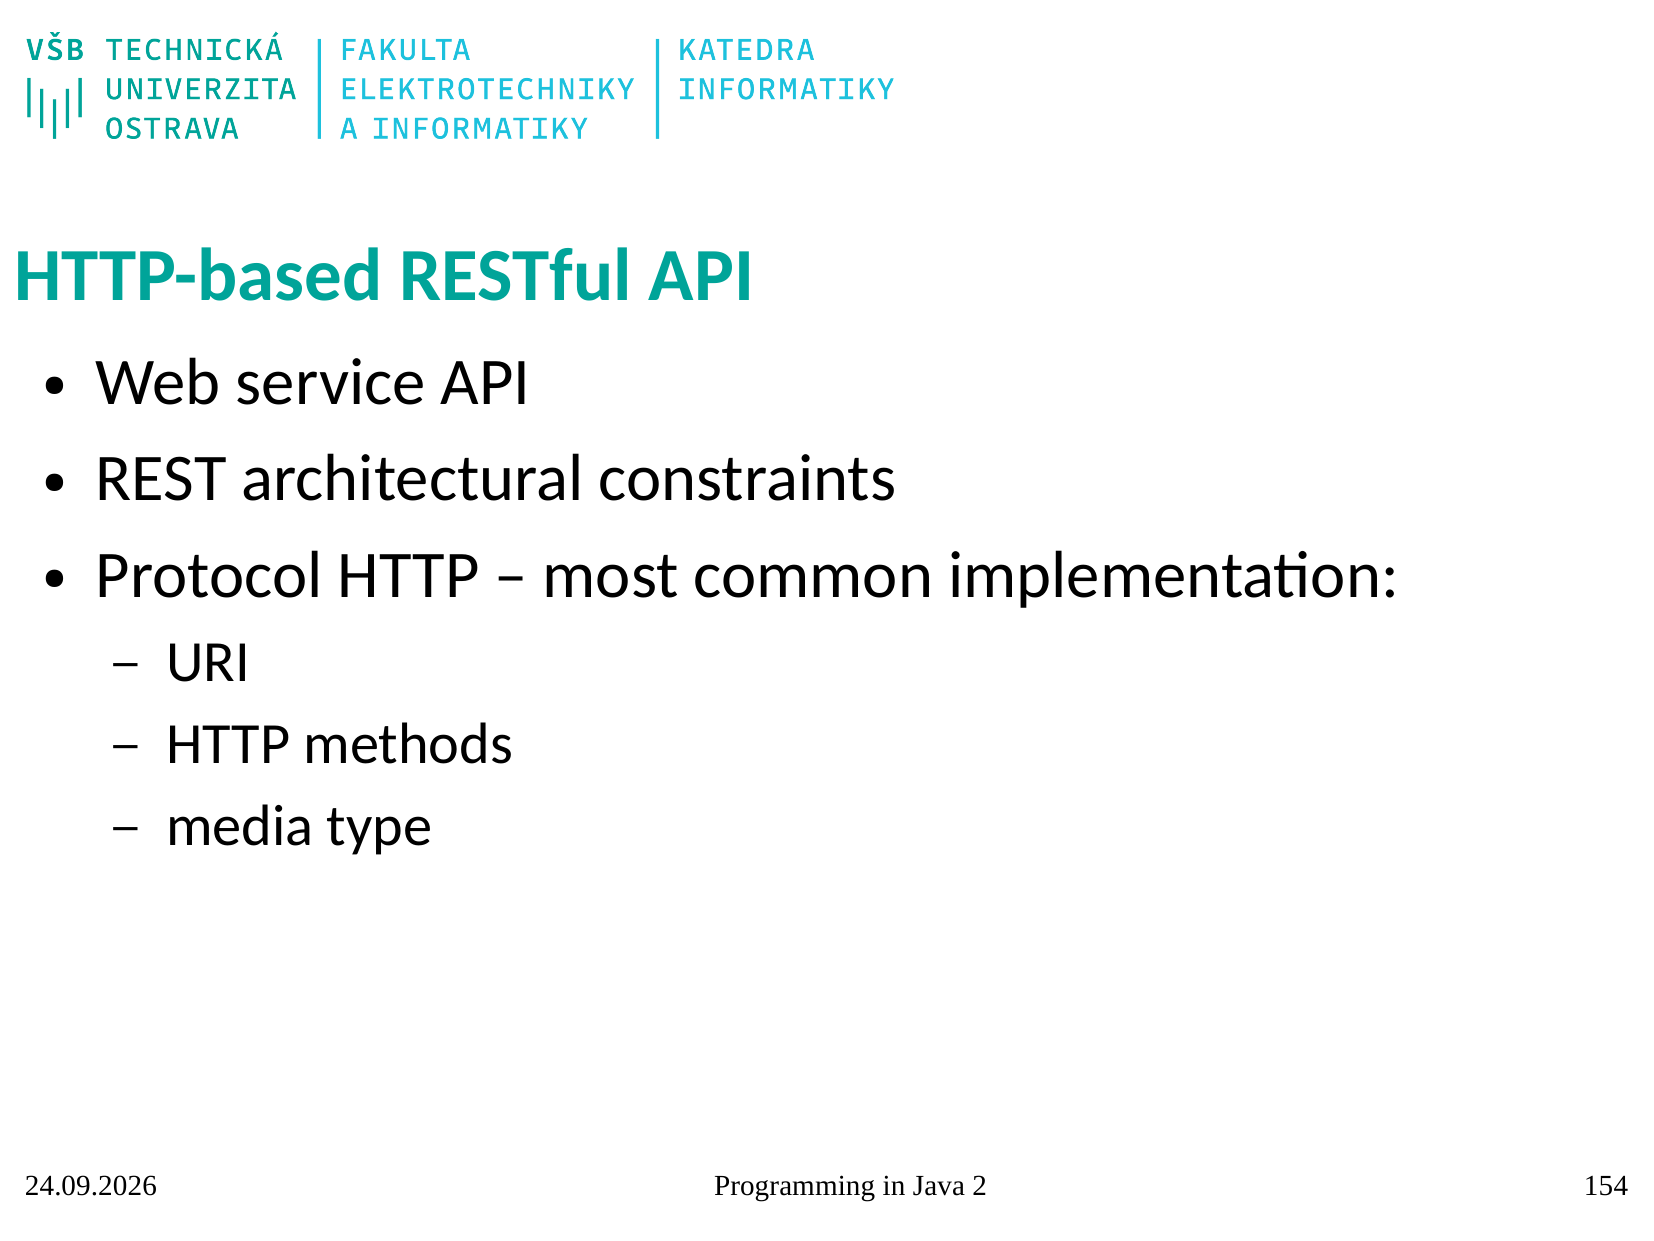

# HTTP-based RESTful API
Web service API
REST architectural constraints
Protocol HTTP – most common implementation:
URI
HTTP methods
media type
Programming in Java 2
154